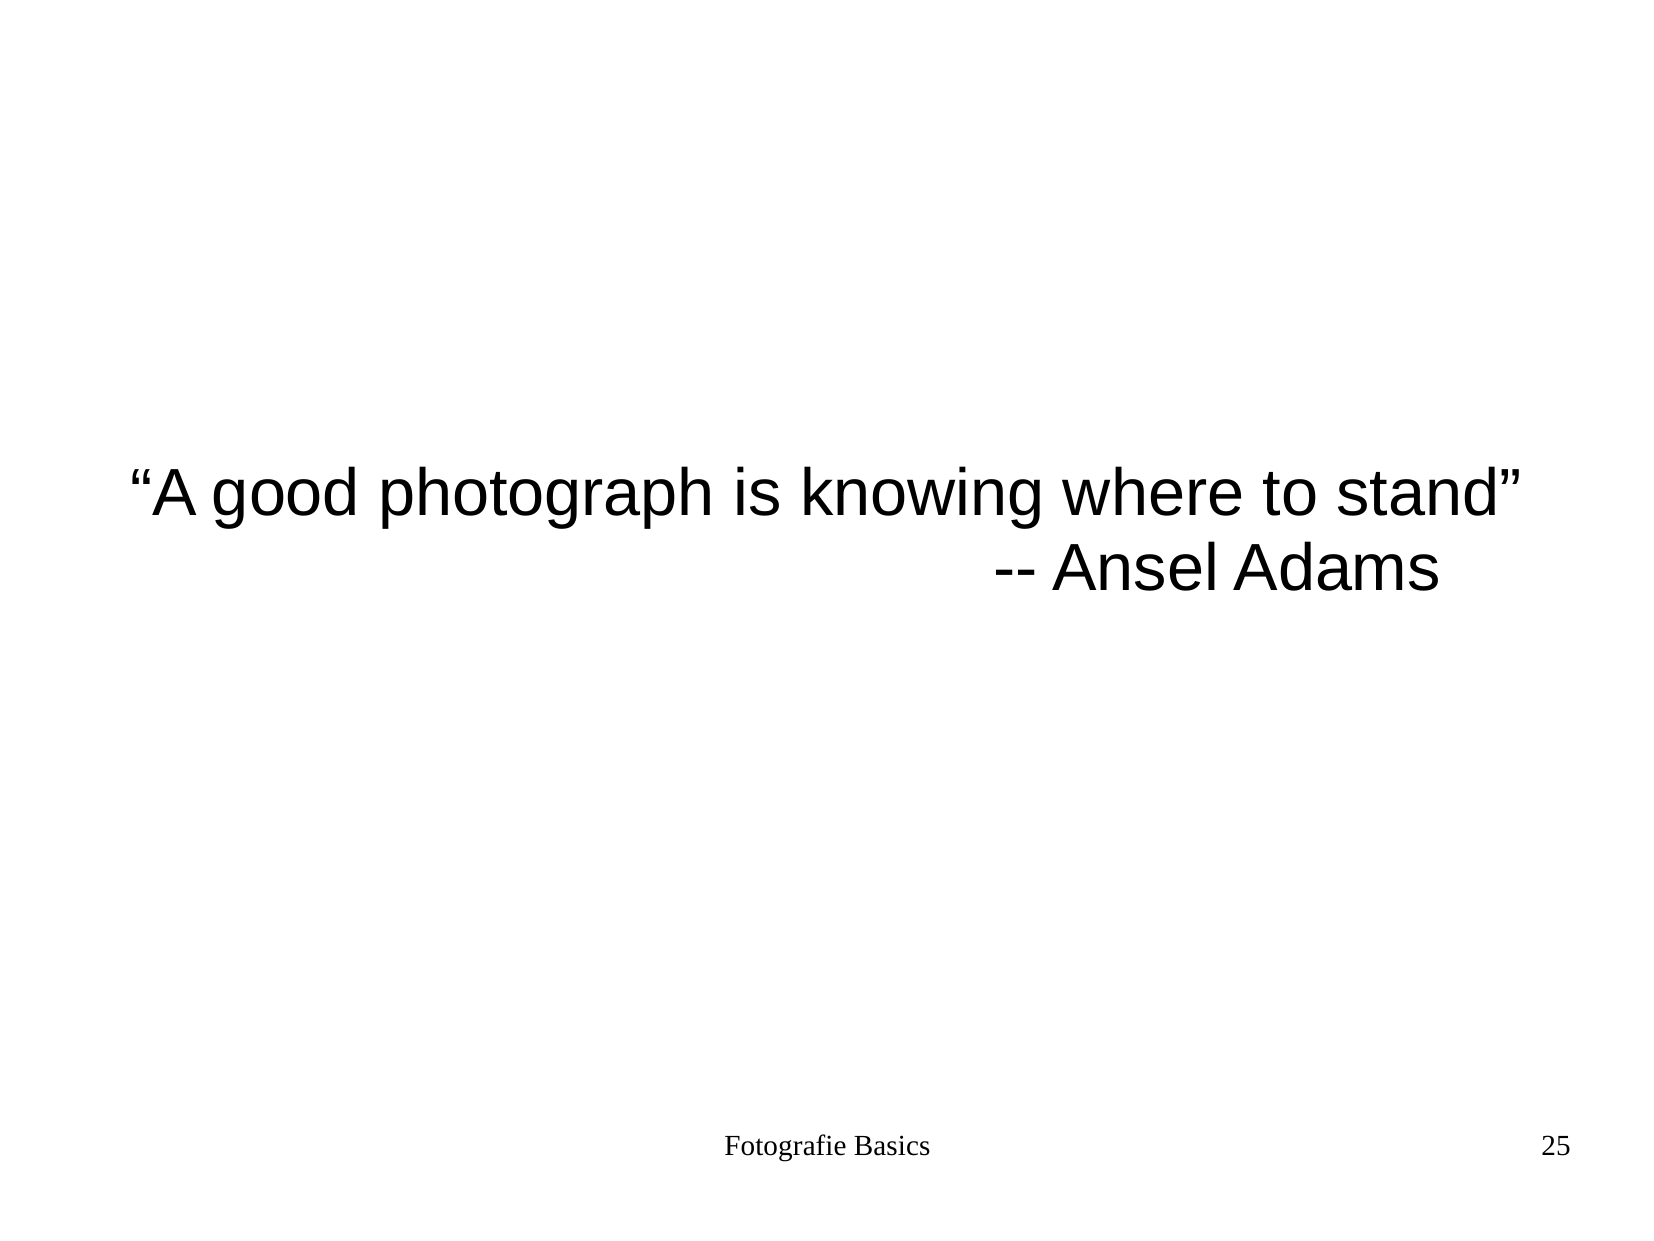

# “A good photograph is knowing where to stand”
-- Ansel Adams
Fotografie Basics
25